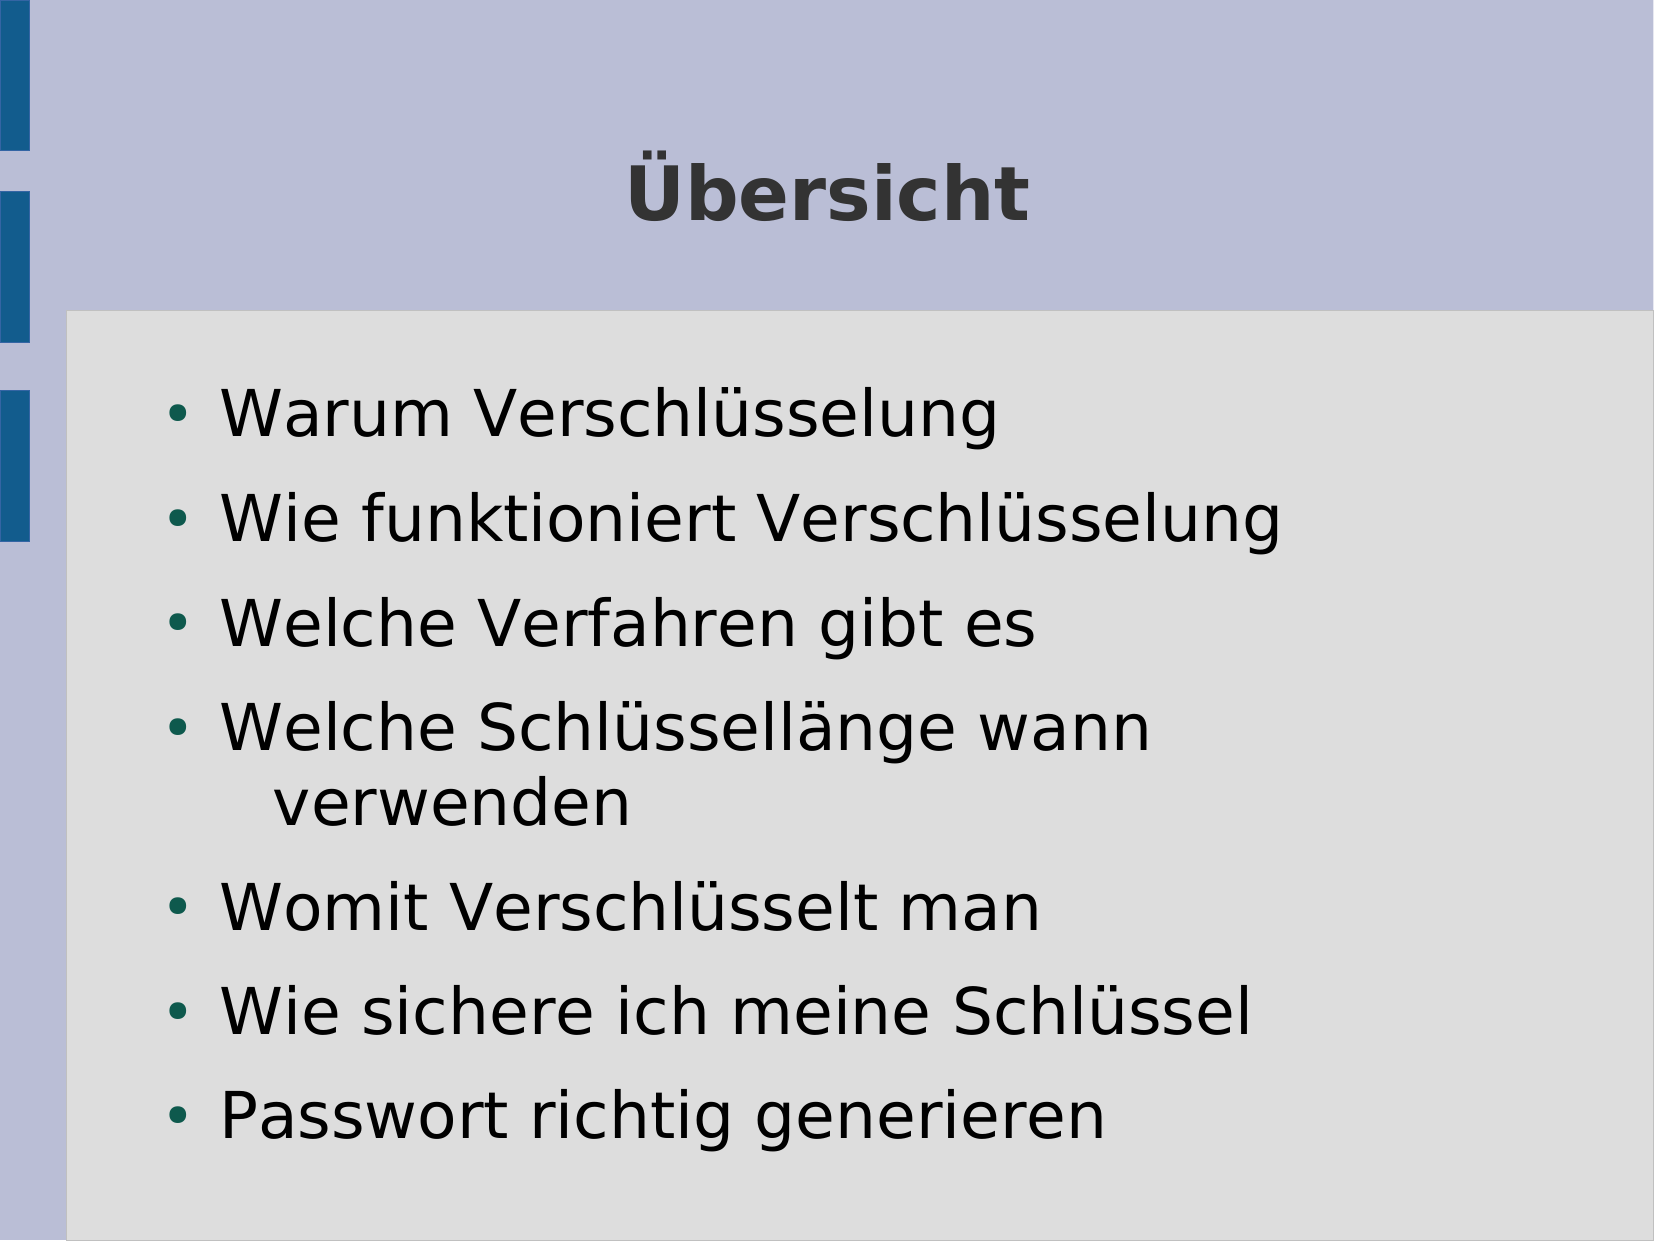

# Übersicht
Warum Verschlüsselung
Wie funktioniert Verschlüsselung
Welche Verfahren gibt es
Welche Schlüssellänge wann verwenden
Womit Verschlüsselt man
Wie sichere ich meine Schlüssel
Passwort richtig generieren